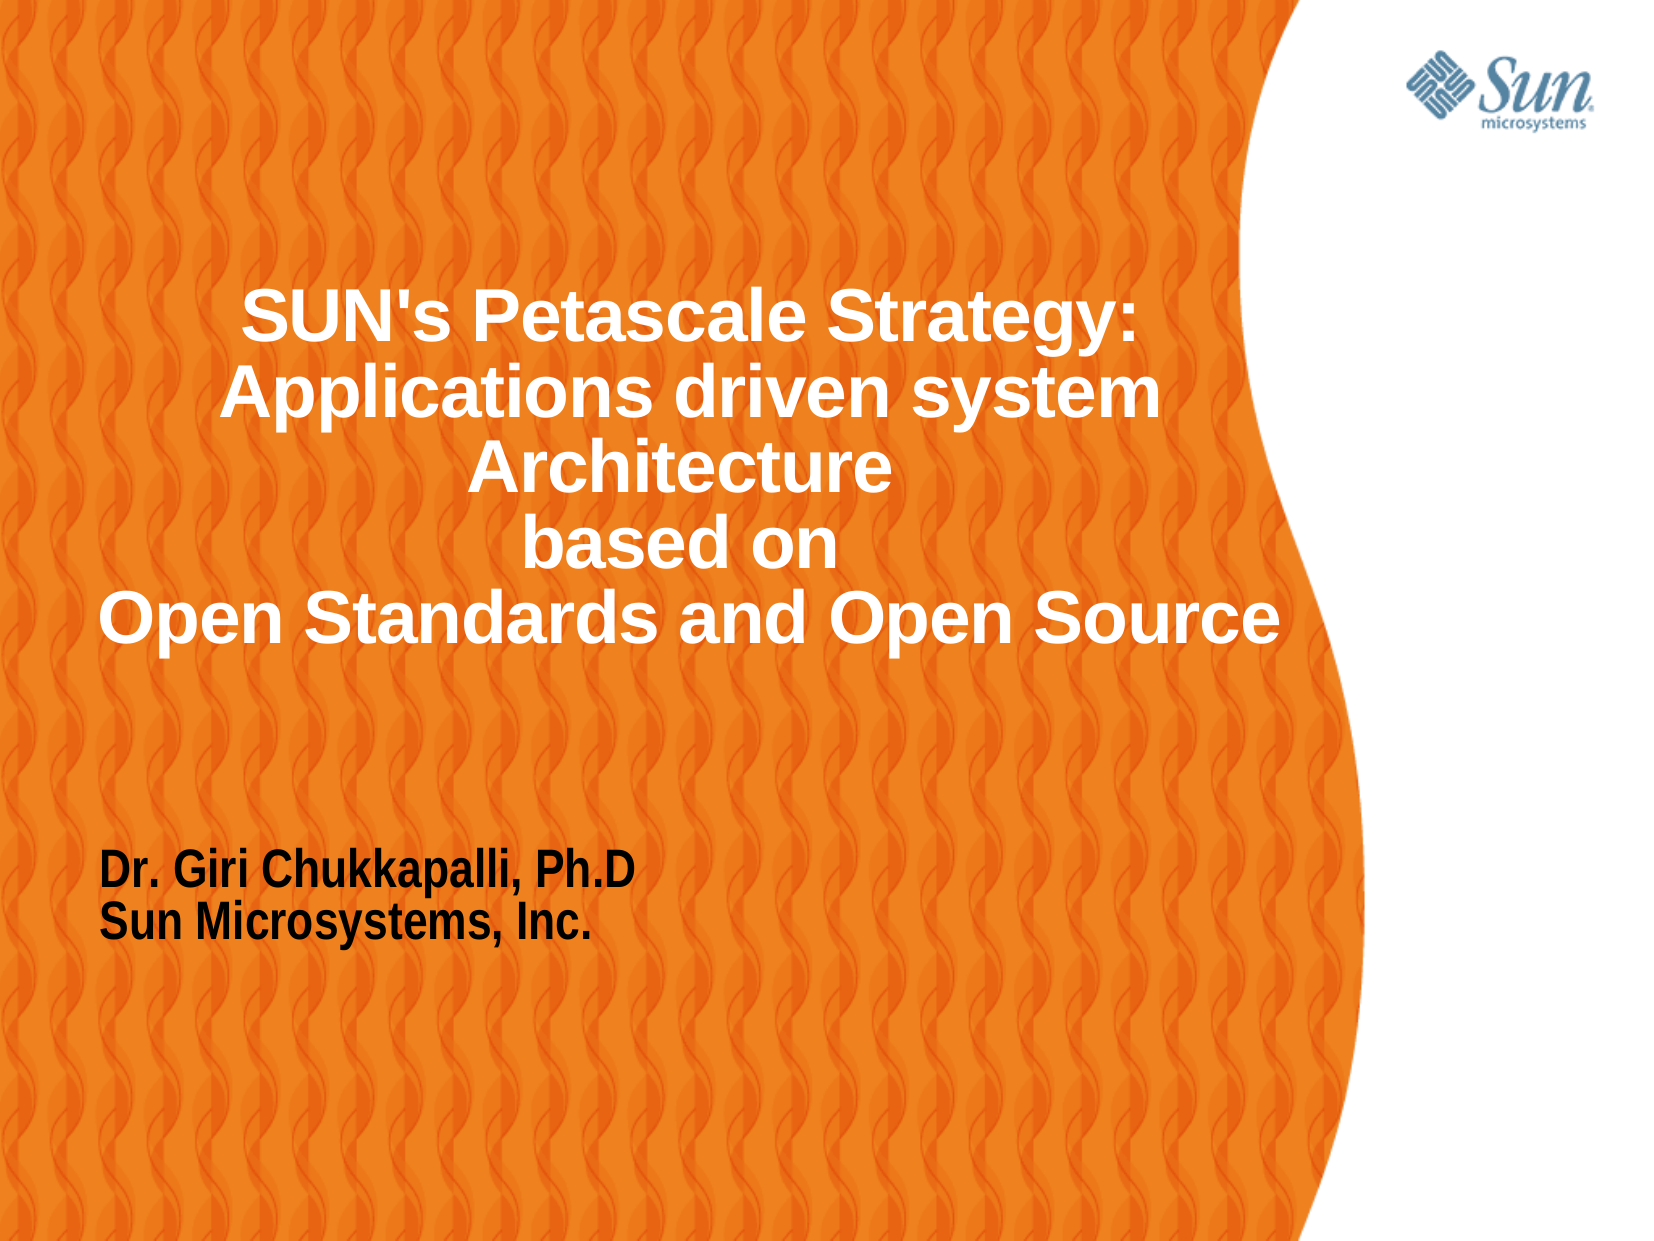

# SUN's Petascale Strategy: Applications driven system Architecture based on Open Standards and Open Source
Dr. Giri Chukkapalli, Ph.D
Sun Microsystems, Inc.